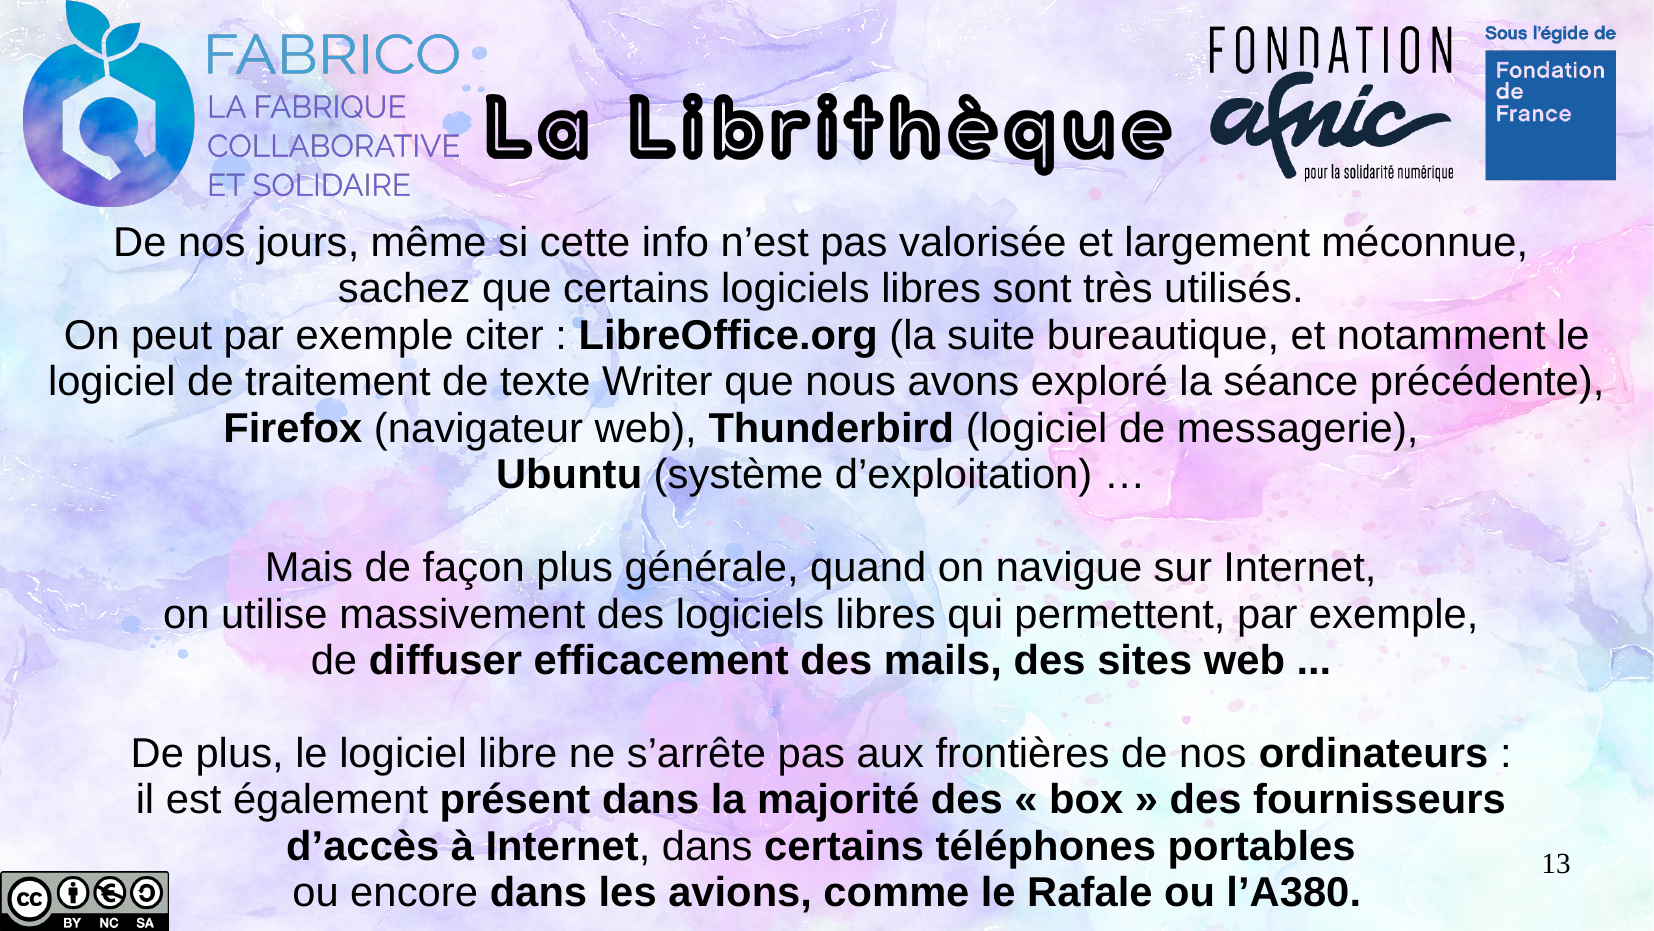

De nos jours, même si cette info n’est pas valorisée et largement méconnue,
sachez que certains logiciels libres sont très utilisés.
On peut par exemple citer : LibreOffice.org (la suite bureautique, et notamment le logiciel de traitement de texte Writer que nous avons exploré la séance précédente), Firefox (navigateur web), Thunderbird (logiciel de messagerie),
Ubuntu (système d’exploitation) …
Mais de façon plus générale, quand on navigue sur Internet,
on utilise massivement des logiciels libres qui permettent, par exemple,
de diffuser efficacement des mails, des sites web ...
De plus, le logiciel libre ne s’arrête pas aux frontières de nos ordinateurs :
il est également présent dans la majorité des « box » des fournisseurs
d’accès à Internet, dans certains téléphones portables
ou encore dans les avions, comme le Rafale ou l’A380.
13